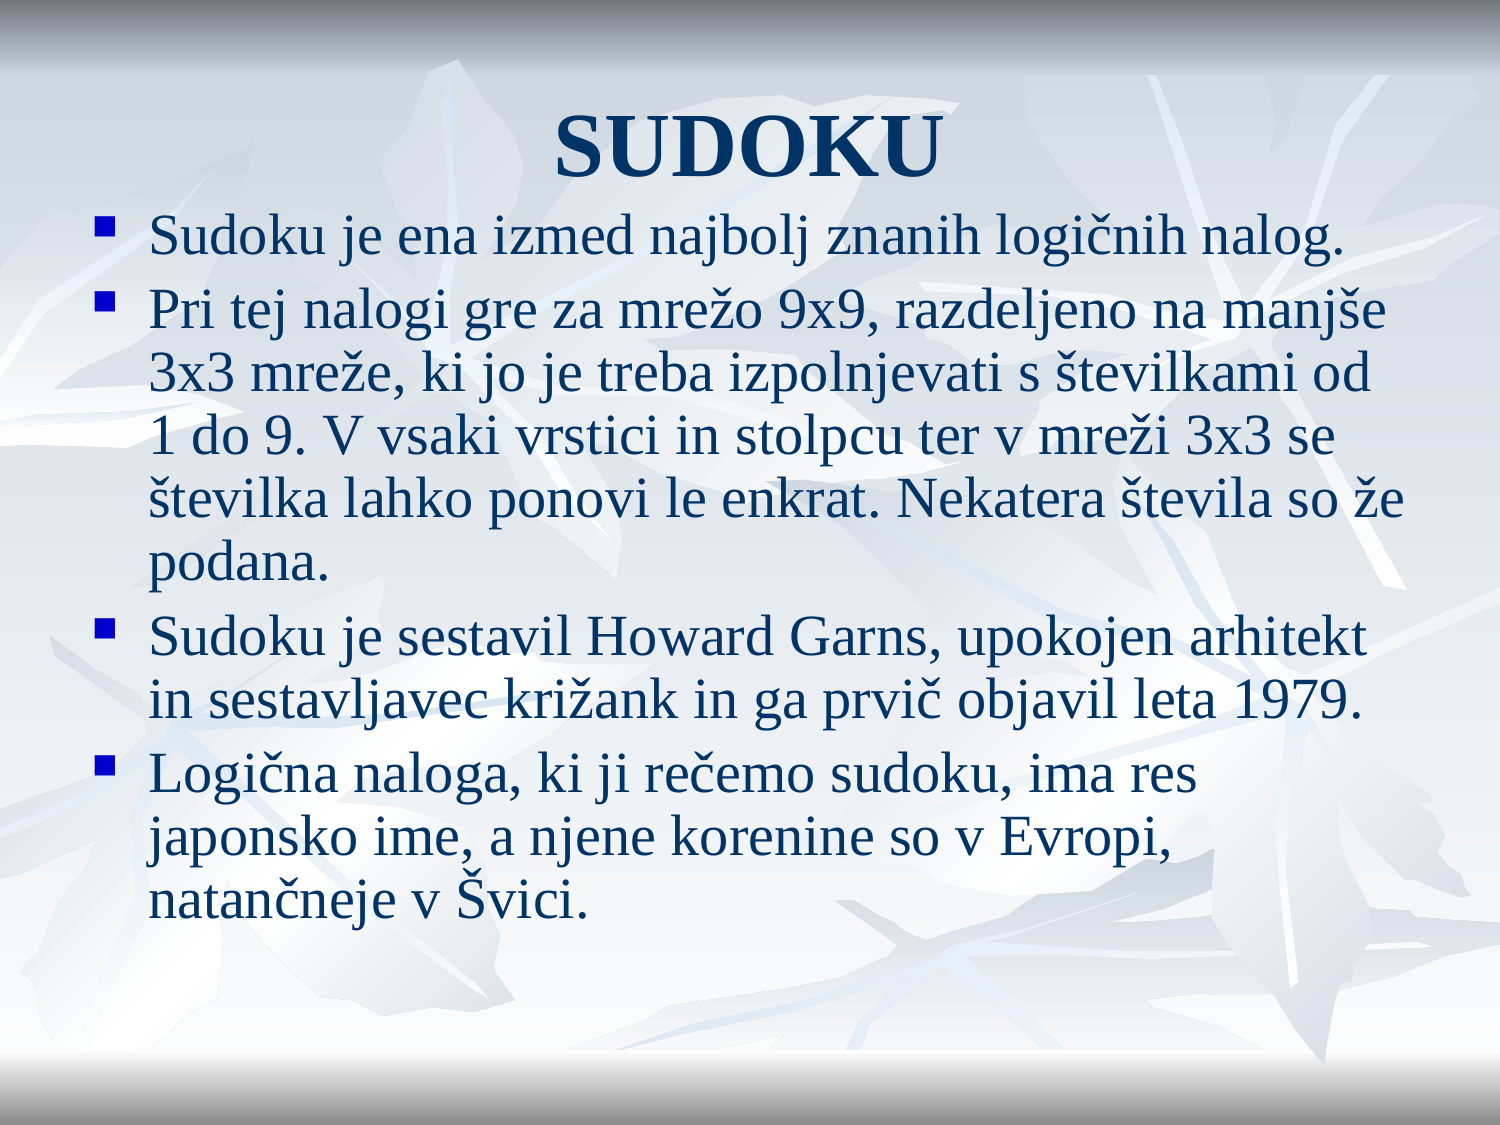

# SUDOKU
Sudoku je ena izmed najbolj znanih logičnih nalog.
Pri tej nalogi gre za mrežo 9x9, razdeljeno na manjše 3x3 mreže, ki jo je treba izpolnjevati s številkami od 1 do 9. V vsaki vrstici in stolpcu ter v mreži 3x3 se številka lahko ponovi le enkrat. Nekatera števila so že podana.
Sudoku je sestavil Howard Garns, upokojen arhitekt in sestavljavec križank in ga prvič objavil leta 1979.
Logična naloga, ki ji rečemo sudoku, ima res japonsko ime, a njene korenine so v Evropi, natančneje v Švici.